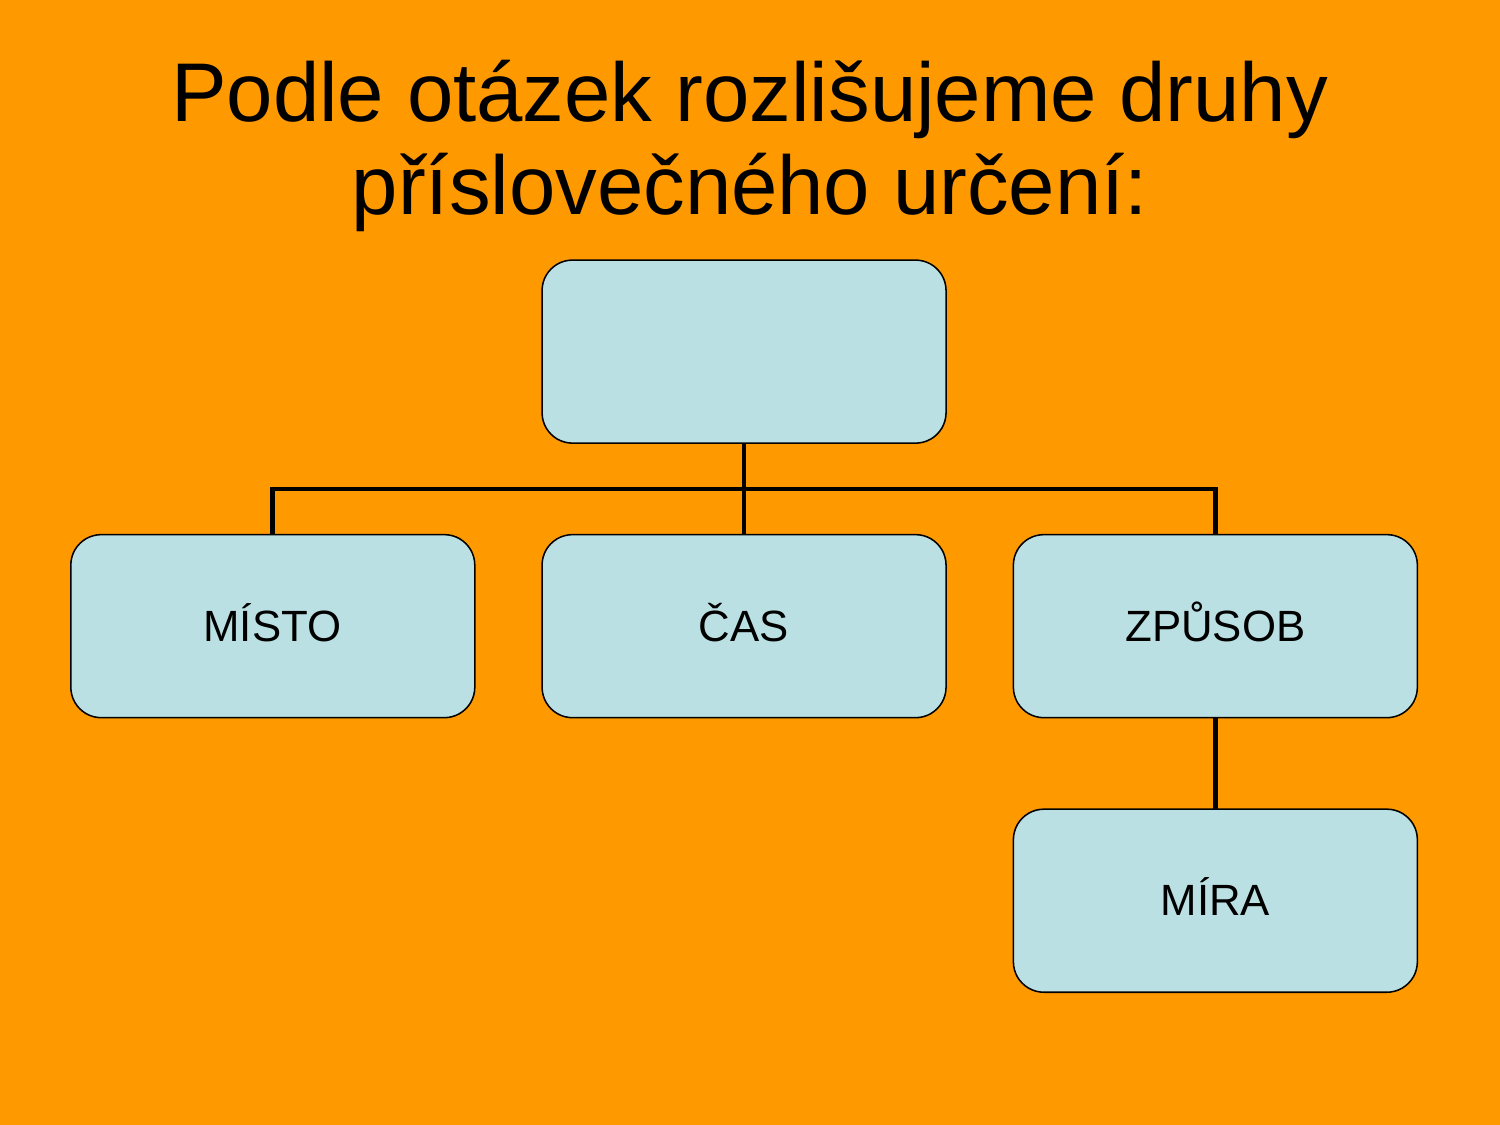

# Podle otázek rozlišujeme druhy příslovečného určení:
MÍSTO
ČAS
ZPŮSOB
MÍRA